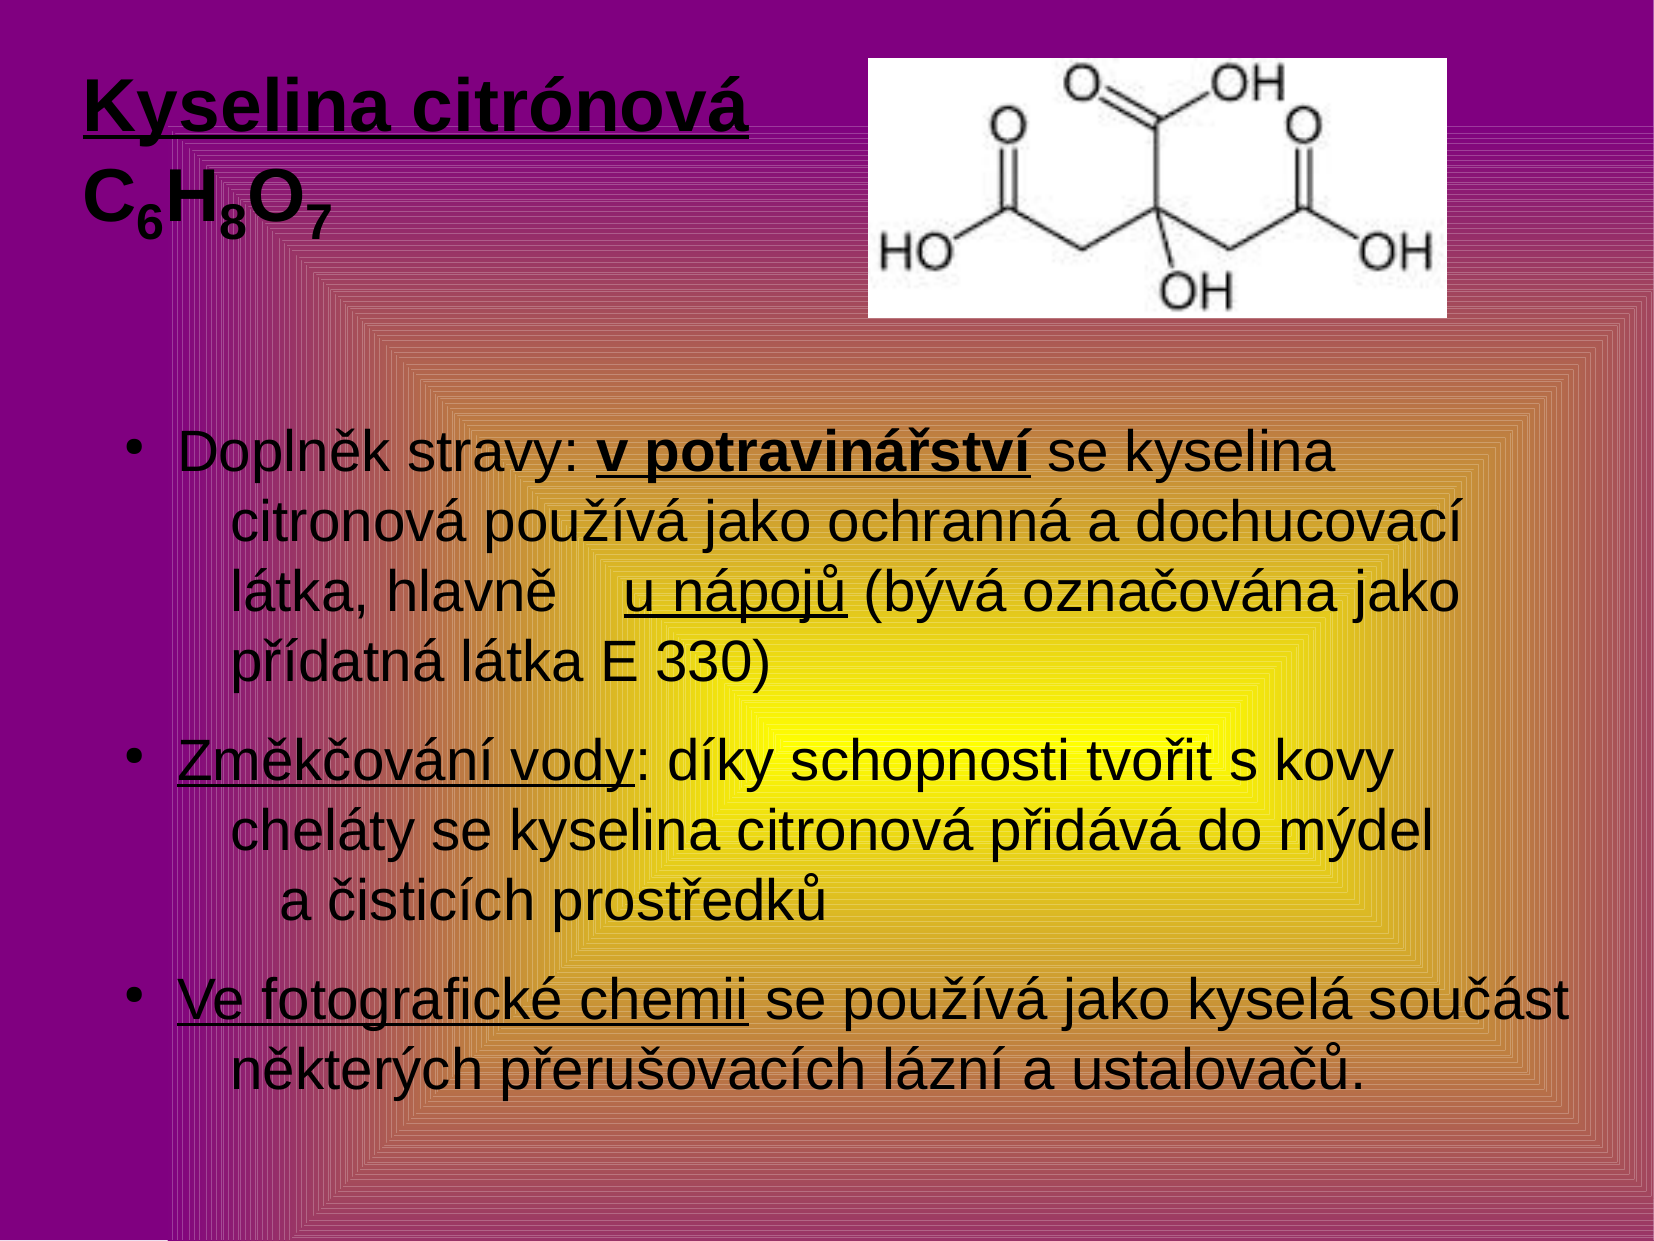

# Kyselina citrónová C6H8O7
Doplněk stravy: v potravinářství se kyselina citronová používá jako ochranná a dochucovací látka, hlavně u nápojů (bývá označována jako přídatná látka E 330)
Změkčování vody: díky schopnosti tvořit s kovy cheláty se kyselina citronová přidává do mýdel a čisticích prostředků
Ve fotografické chemii se používá jako kyselá součást některých přerušovacích lázní a ustalovačů.